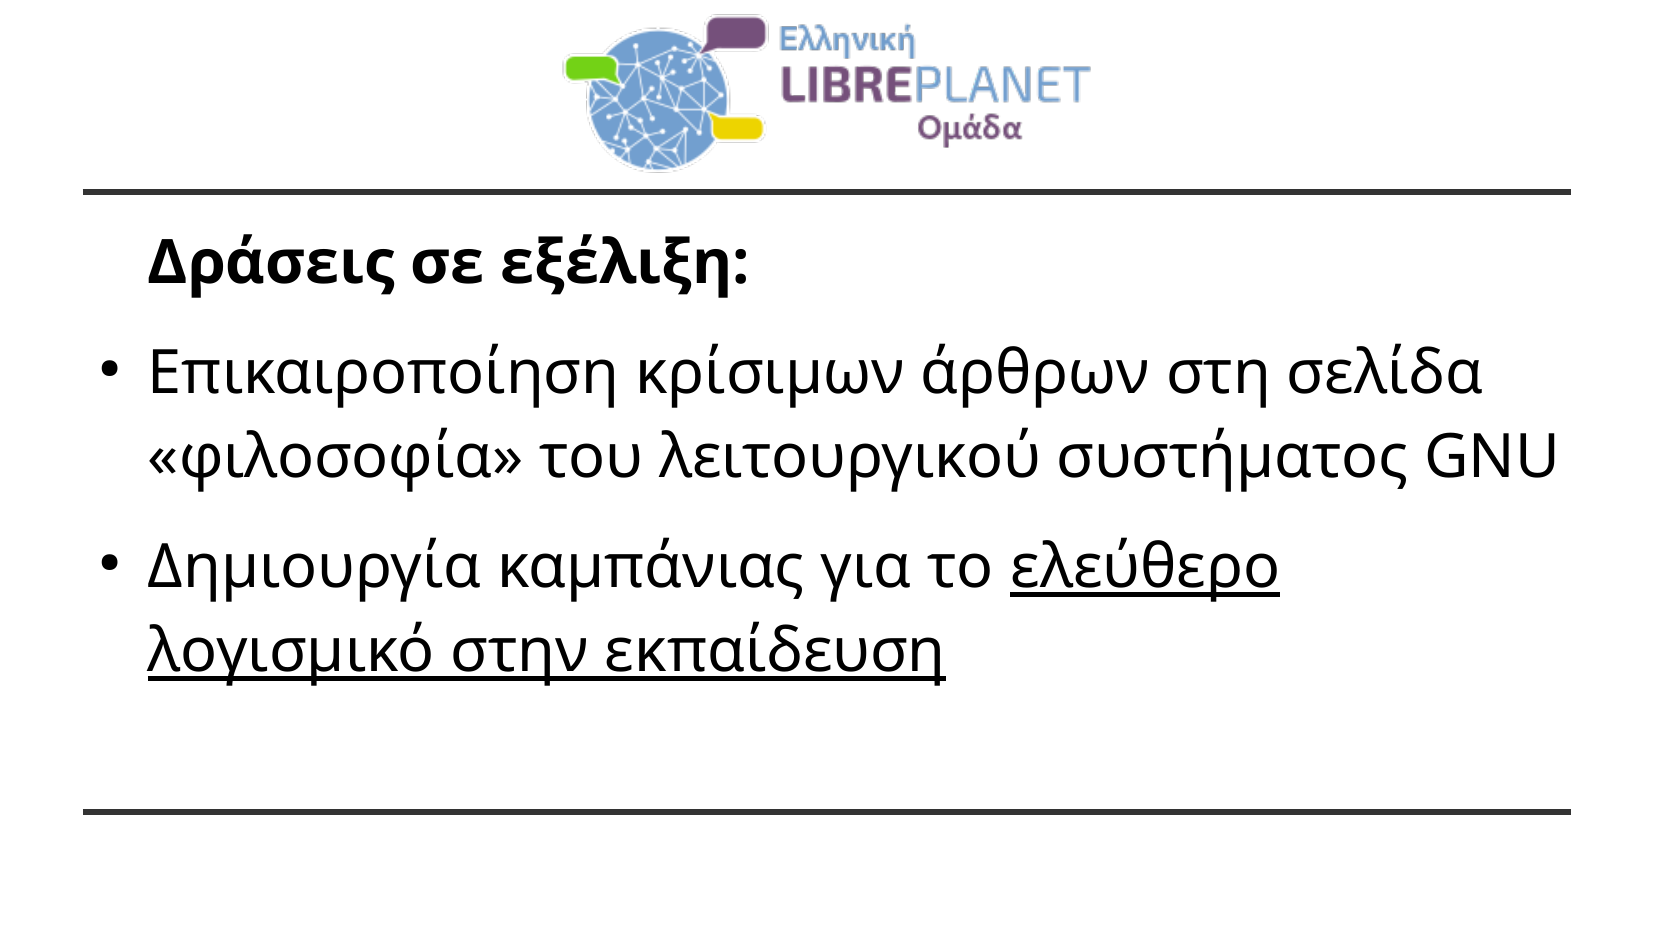

# Δράσεις σε εξέλιξη:
Επικαιροποίηση κρίσιμων άρθρων στη σελίδα «φιλοσοφία» του λειτουργικού συστήματος GNU
Δημιουργία καμπάνιας για το ελεύθερο λογισμικό στην εκπαίδευση